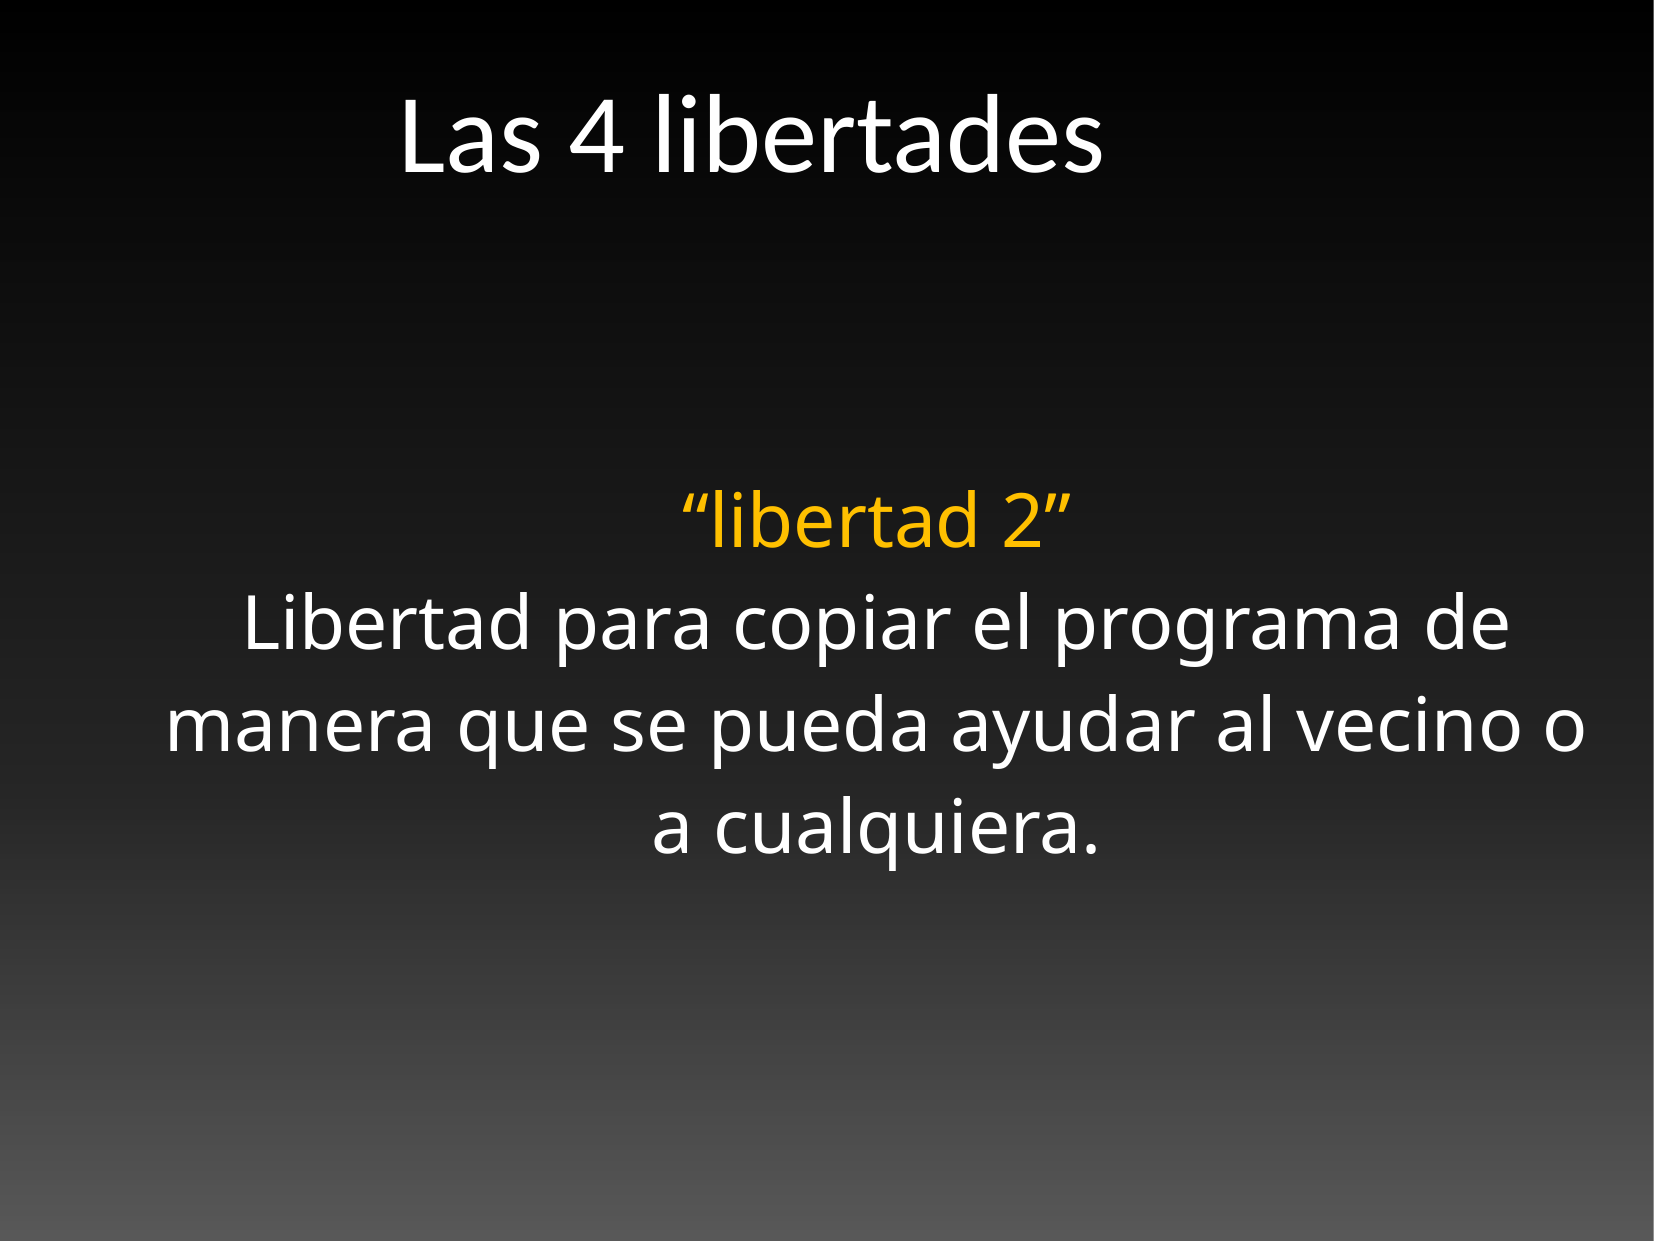

Las 4 libertades
“libertad 2”
Libertad para copiar el programa de manera que se pueda ayudar al vecino o a cualquiera.